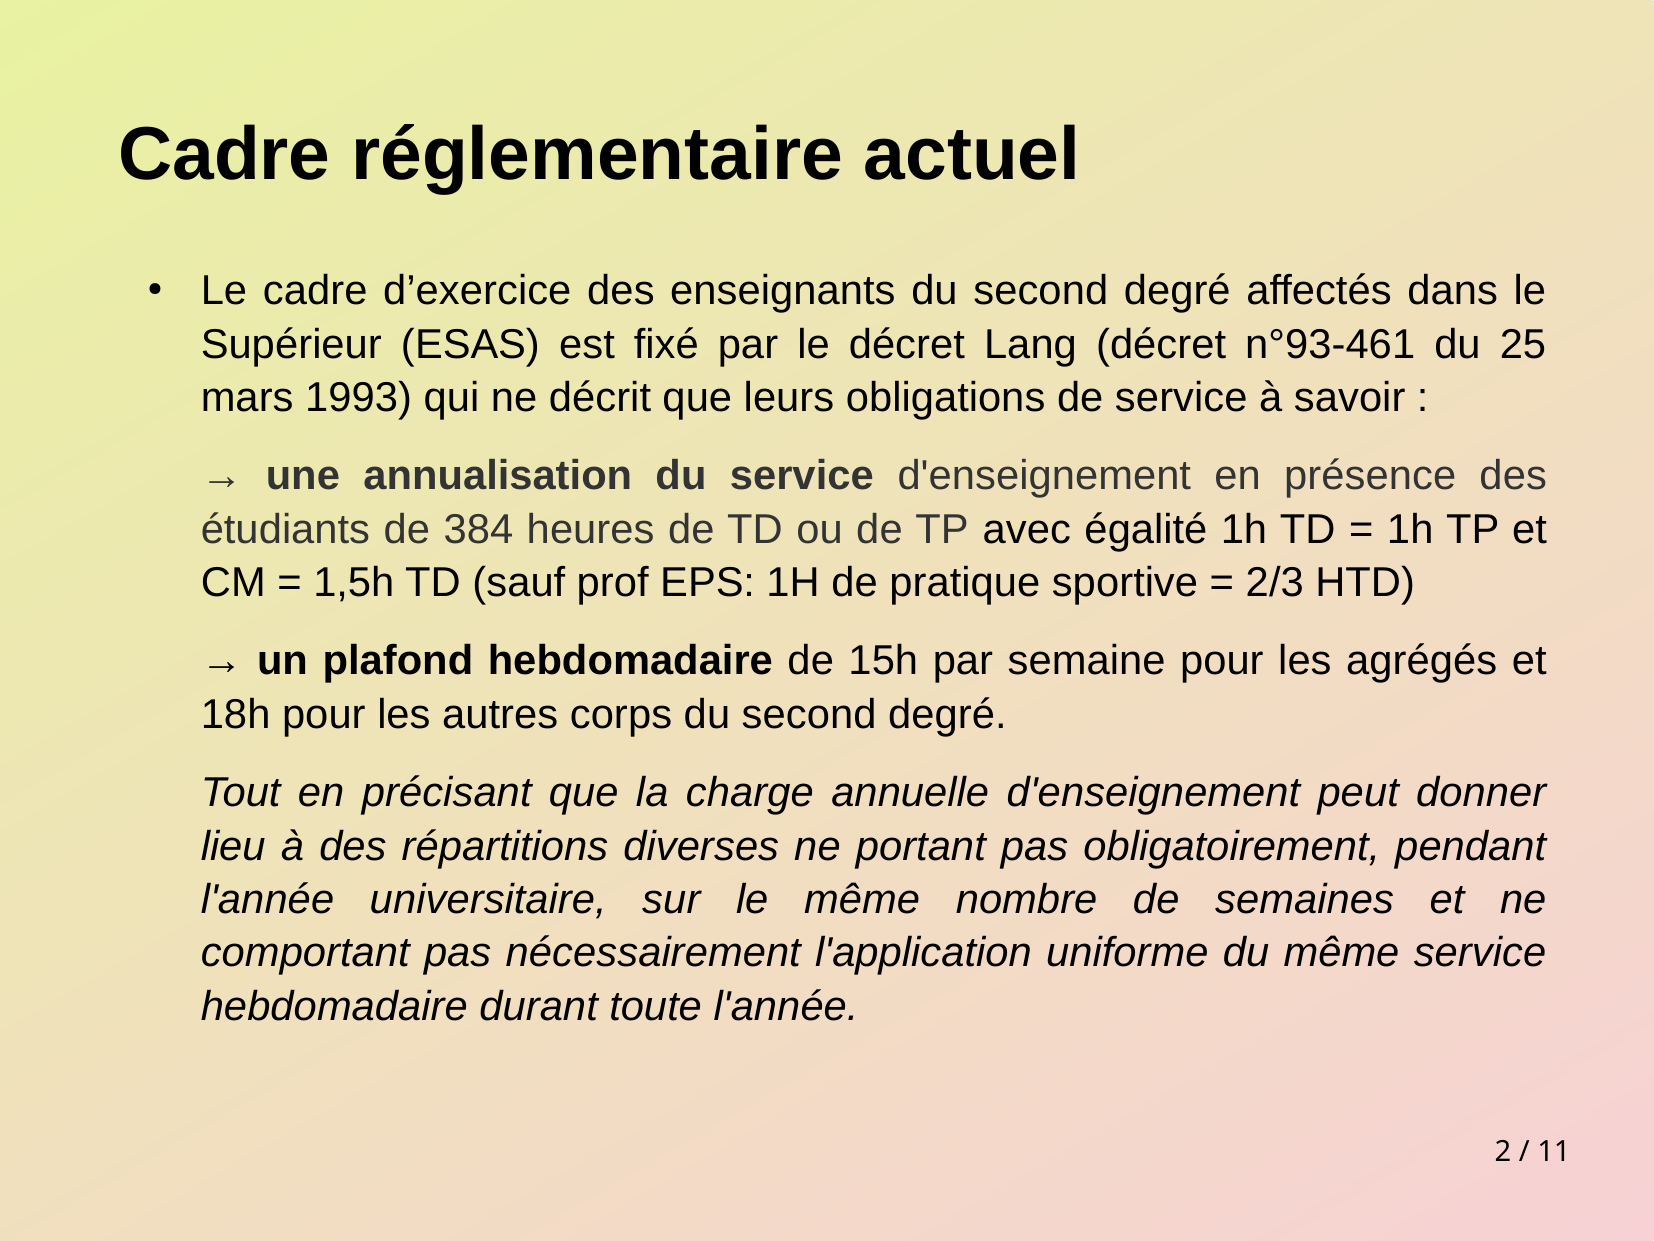

# Cadre réglementaire actuel
Le cadre d’exercice des enseignants du second degré affectés dans le Supérieur (ESAS) est fixé par le décret Lang (décret n°93-461 du 25 mars 1993) qui ne décrit que leurs obligations de service à savoir :
→ une annualisation du service d'enseignement en présence des étudiants de 384 heures de TD ou de TP avec égalité 1h TD = 1h TP et CM = 1,5h TD (sauf prof EPS: 1H de pratique sportive = 2/3 HTD)
→ un plafond hebdomadaire de 15h par semaine pour les agrégés et 18h pour les autres corps du second degré.
Tout en précisant que la charge annuelle d'enseignement peut donner lieu à des répartitions diverses ne portant pas obligatoirement, pendant l'année universitaire, sur le même nombre de semaines et ne comportant pas nécessairement l'application uniforme du même service hebdomadaire durant toute l'année.
2